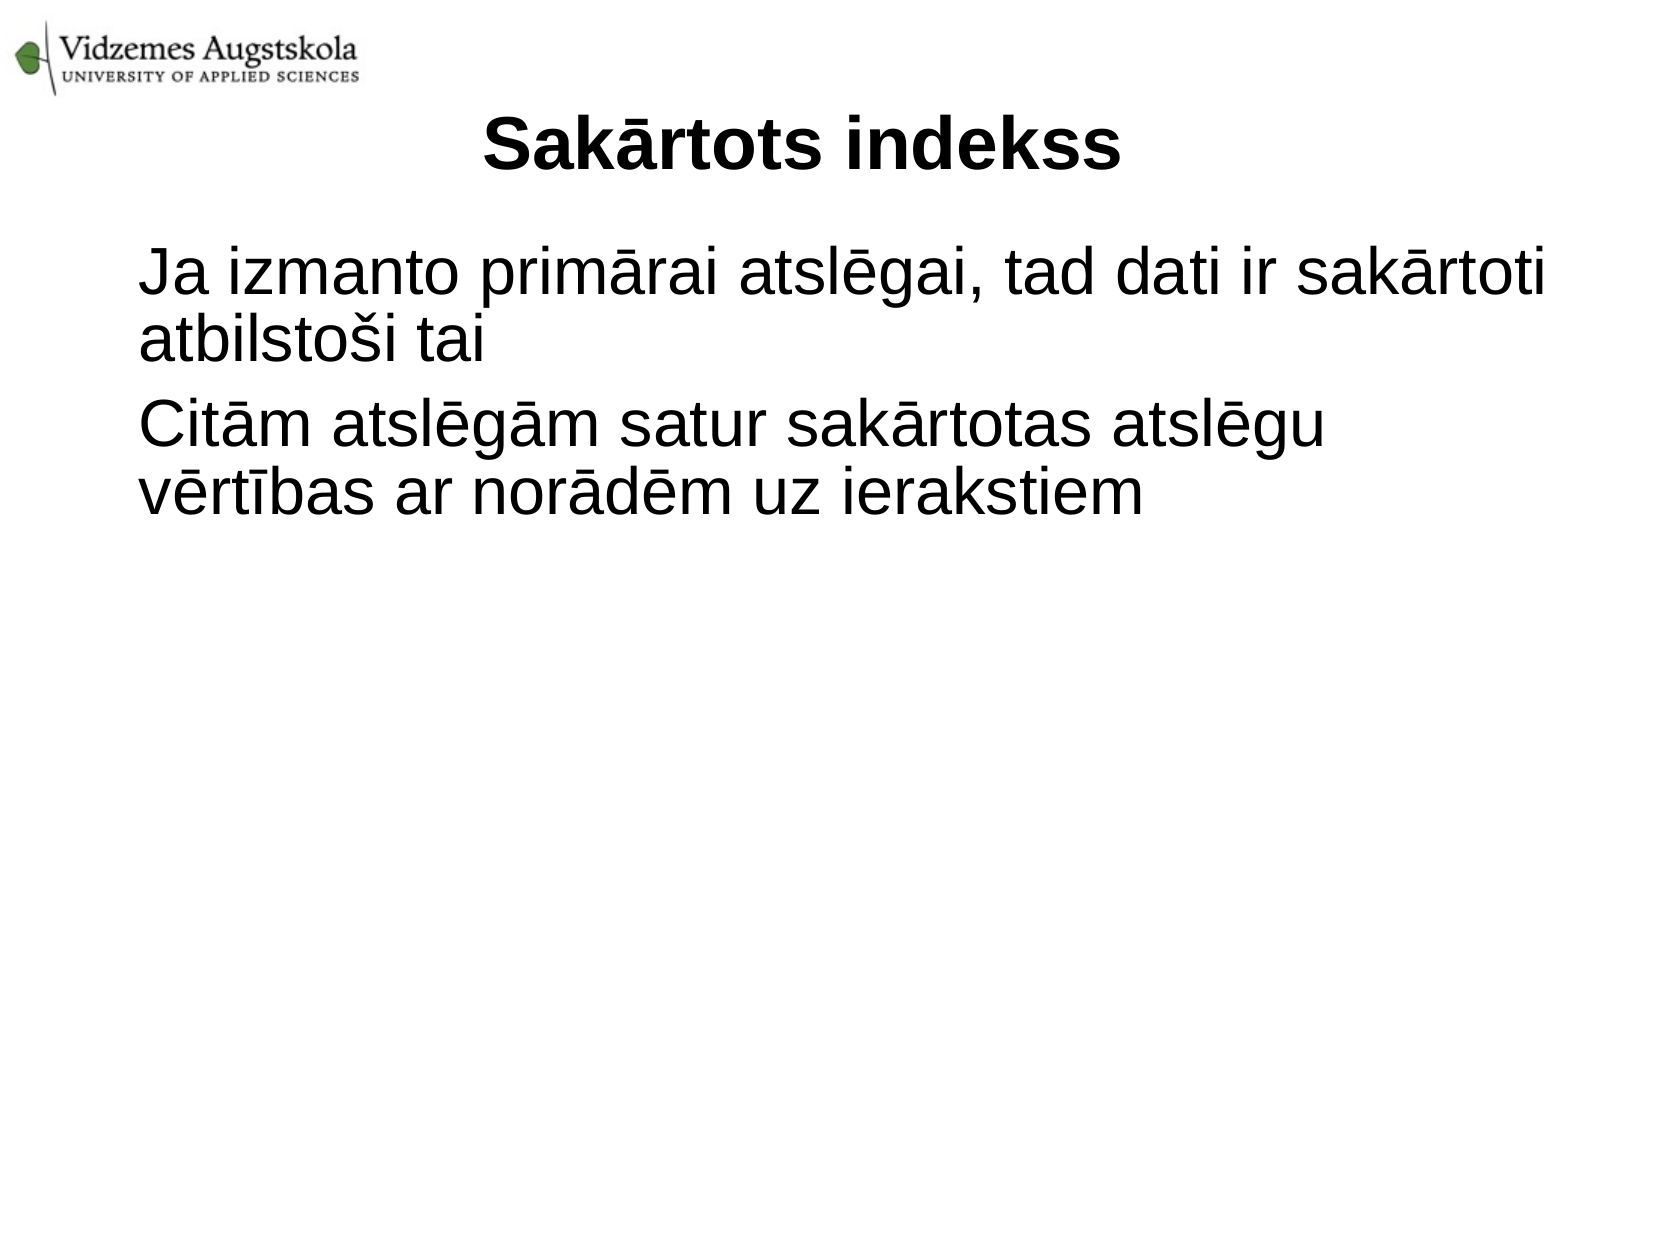

# Sakārtots indekss
Ja izmanto primārai atslēgai, tad dati ir sakārtoti atbilstoši tai
Citām atslēgām satur sakārtotas atslēgu vērtības ar norādēm uz ierakstiem